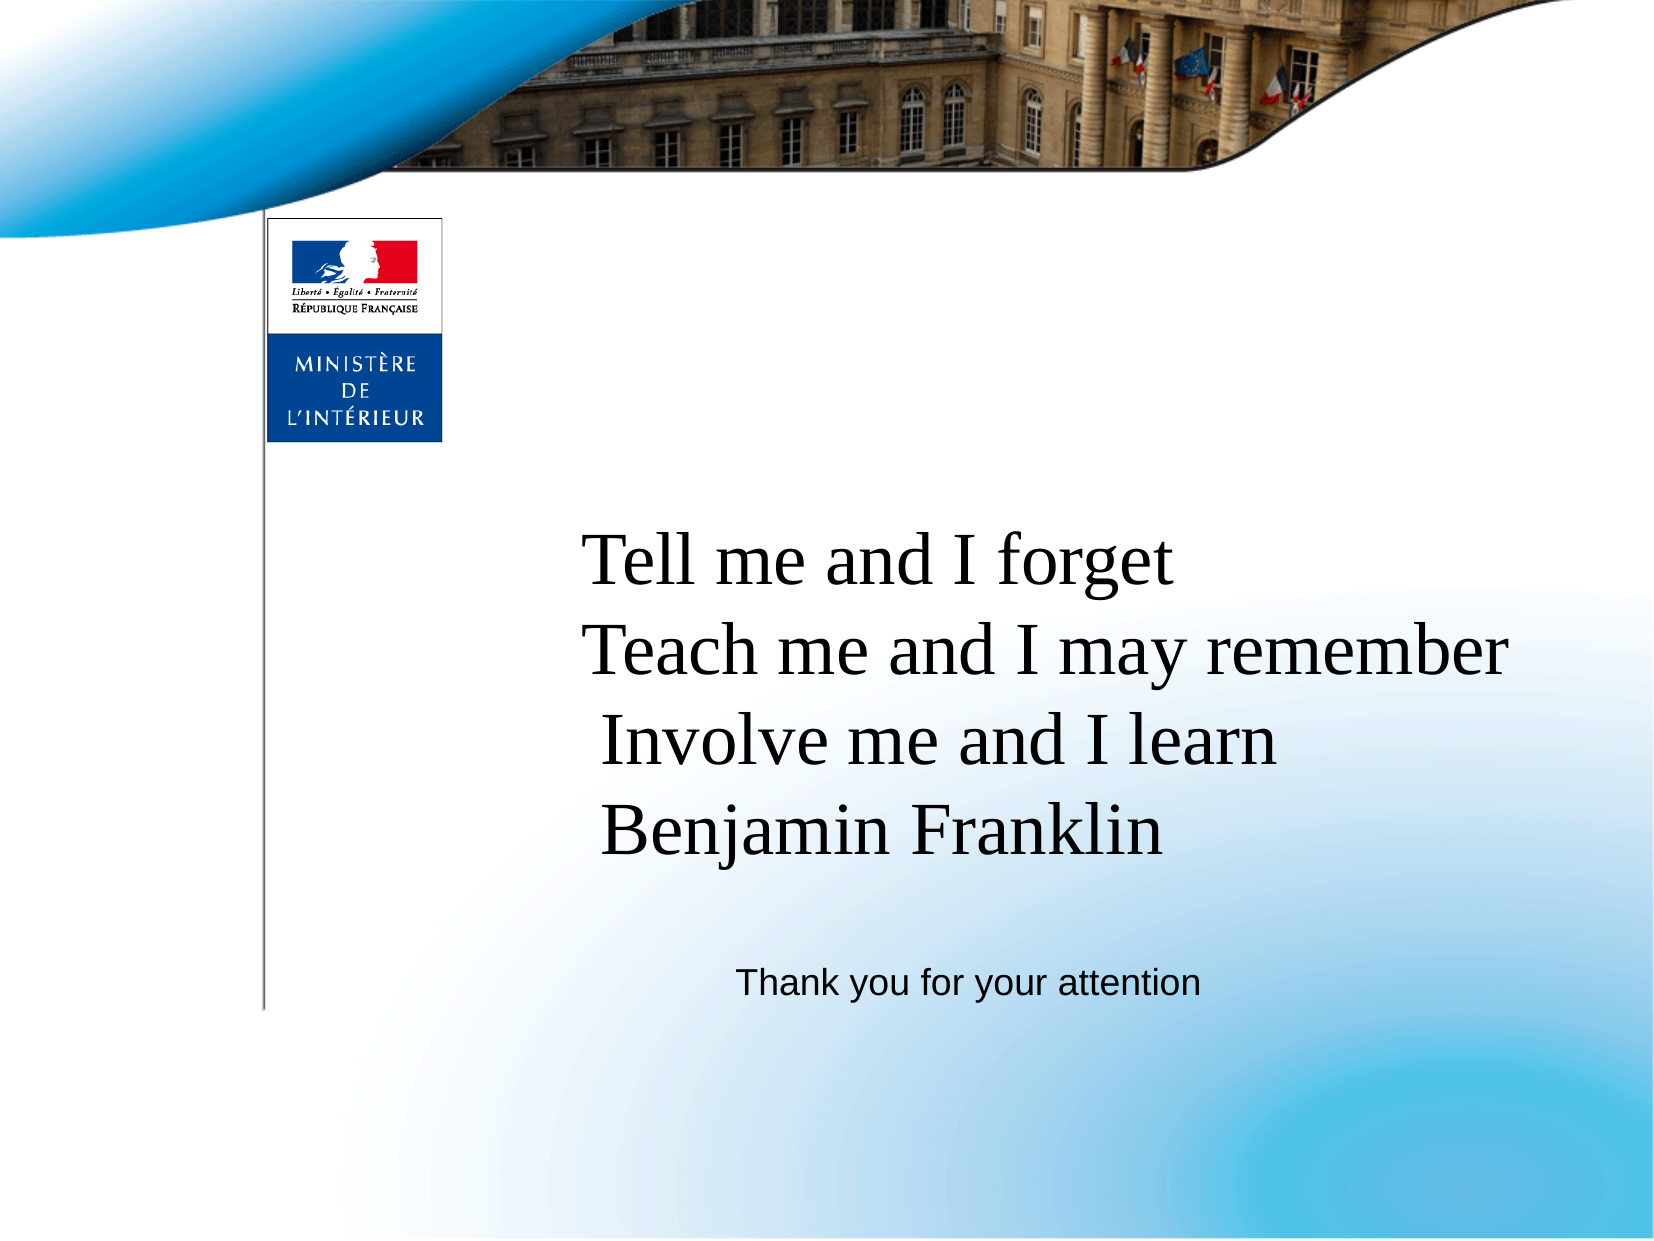

Tell me and I forget
Teach me and I may remember
 Involve me and I learn
 Benjamin Franklin
Thank you for your attention